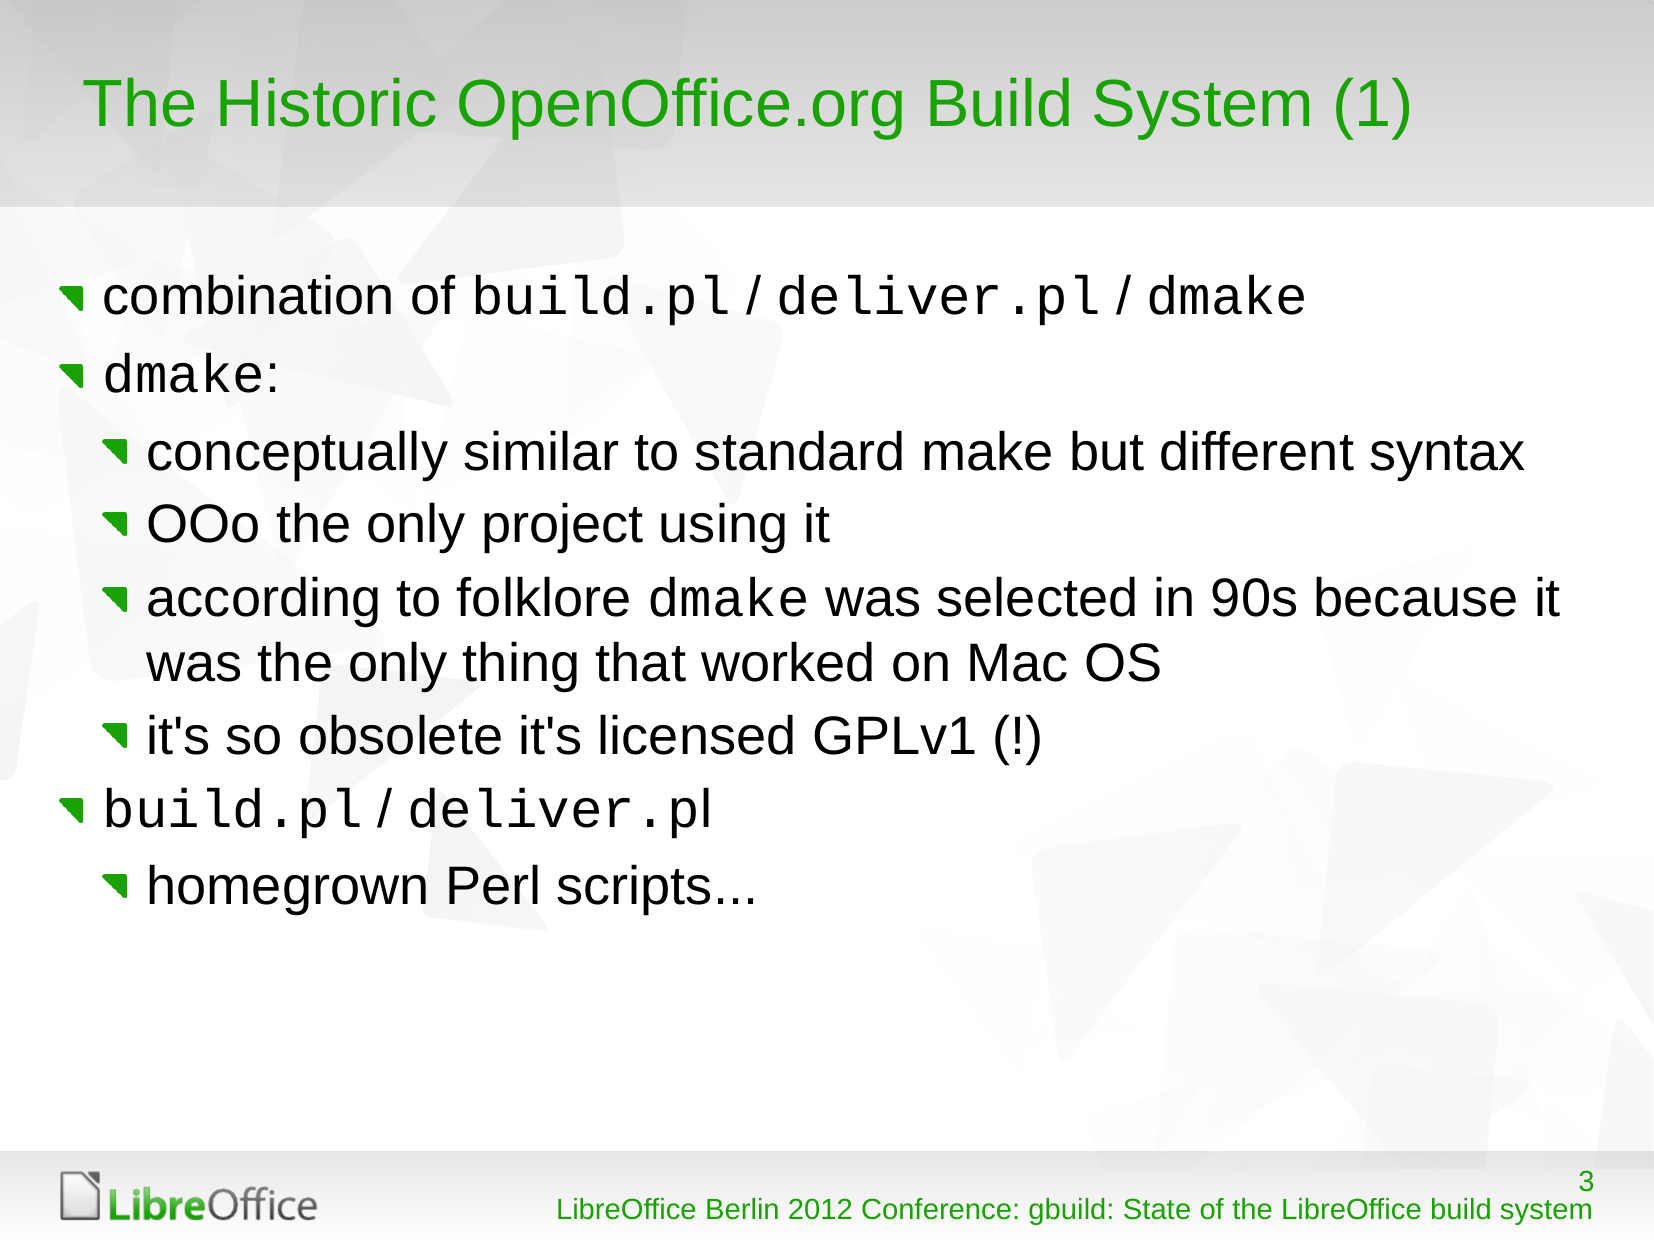

# The Historic OpenOffice.org Build System (1)
combination of build.pl / deliver.pl / dmake
dmake:
conceptually similar to standard make but different syntax
OOo the only project using it
according to folklore dmake was selected in 90s because it was the only thing that worked on Mac OS
it's so obsolete it's licensed GPLv1 (!)
build.pl / deliver.pl
homegrown Perl scripts...
3
LibreOffice Berlin 2012 Conference: gbuild: State of the LibreOffice build system